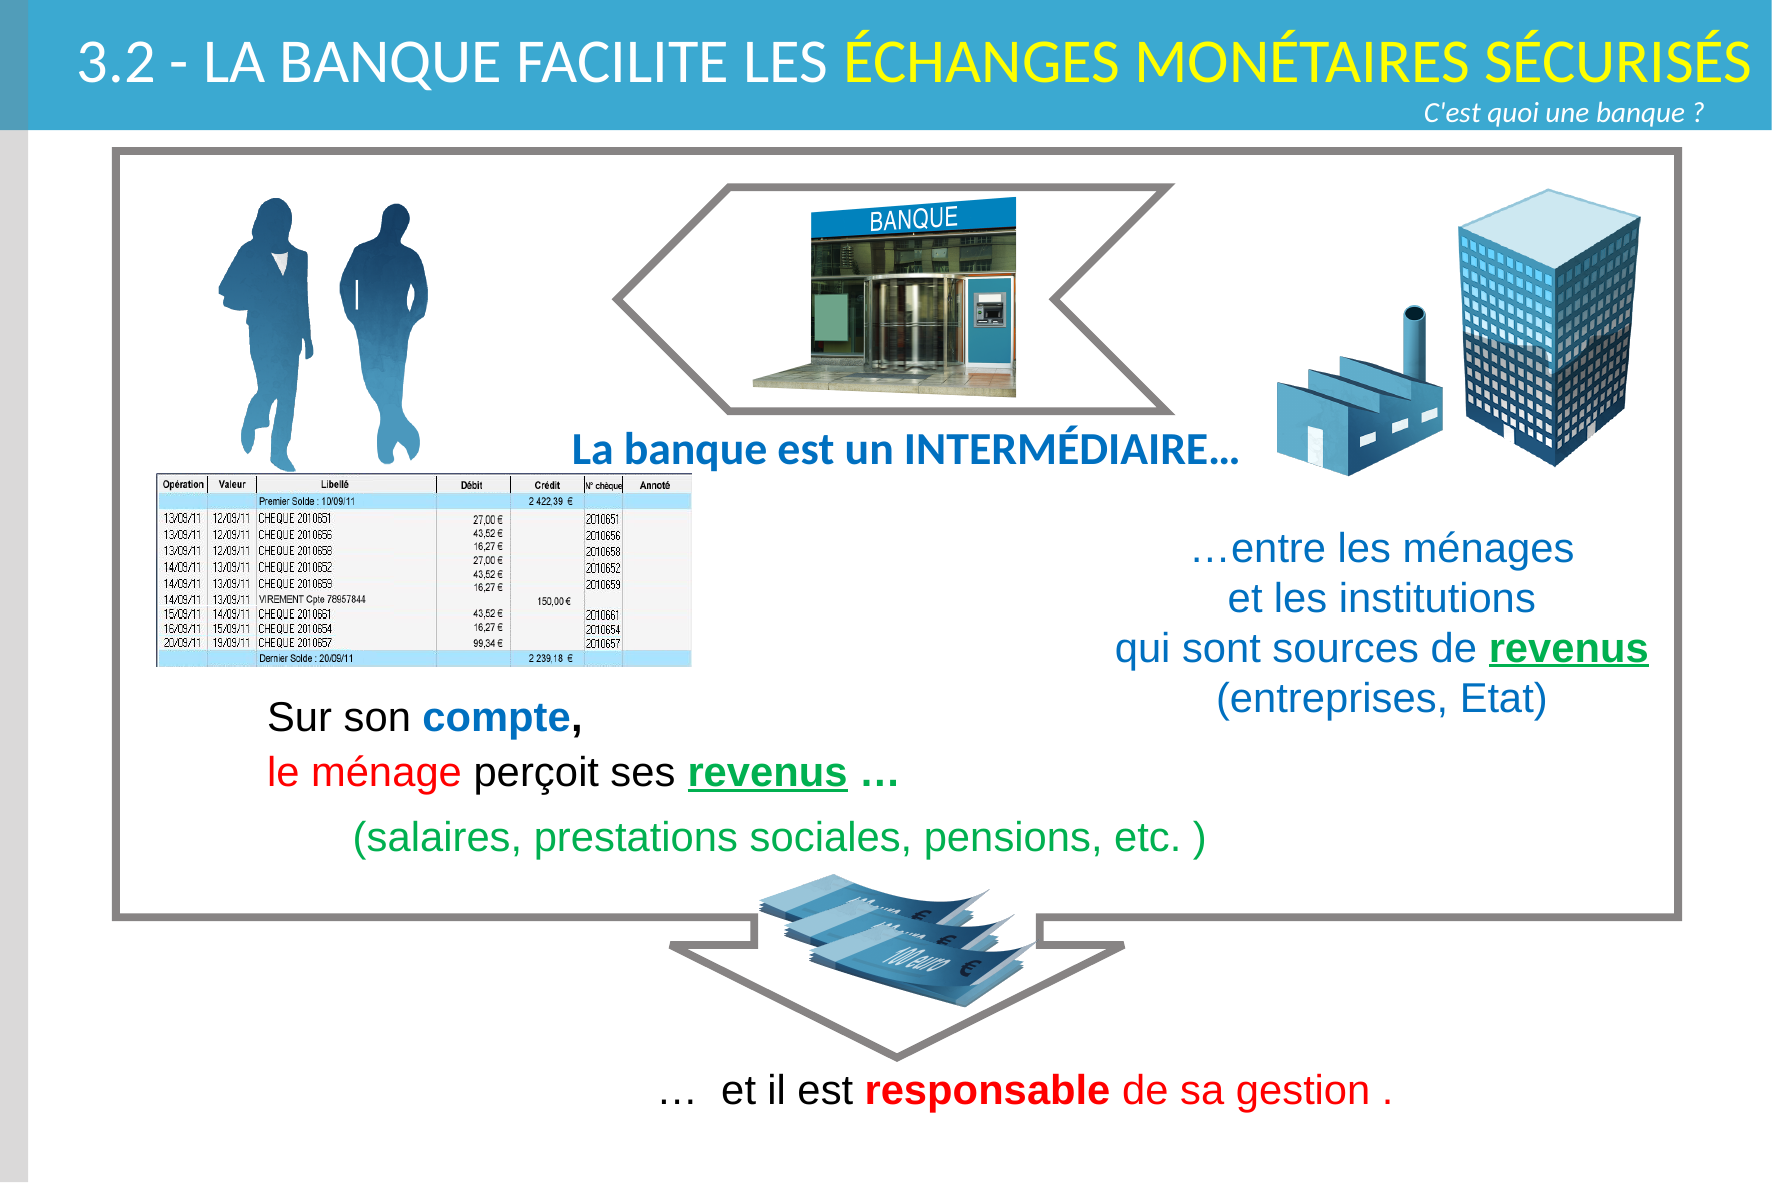

# 3.2 - LA BANQUE FACILITE LES ÉCHANGES MONÉTAIRES SÉCURISÉS
La banque est un INTERMÉDIAIRE…
…entre les ménages
et les institutions
qui sont sources de revenus (entreprises, Etat)
Sur son compte,
le ménage perçoit ses revenus …
(salaires, prestations sociales, pensions, etc. )
… et il est responsable de sa gestion .